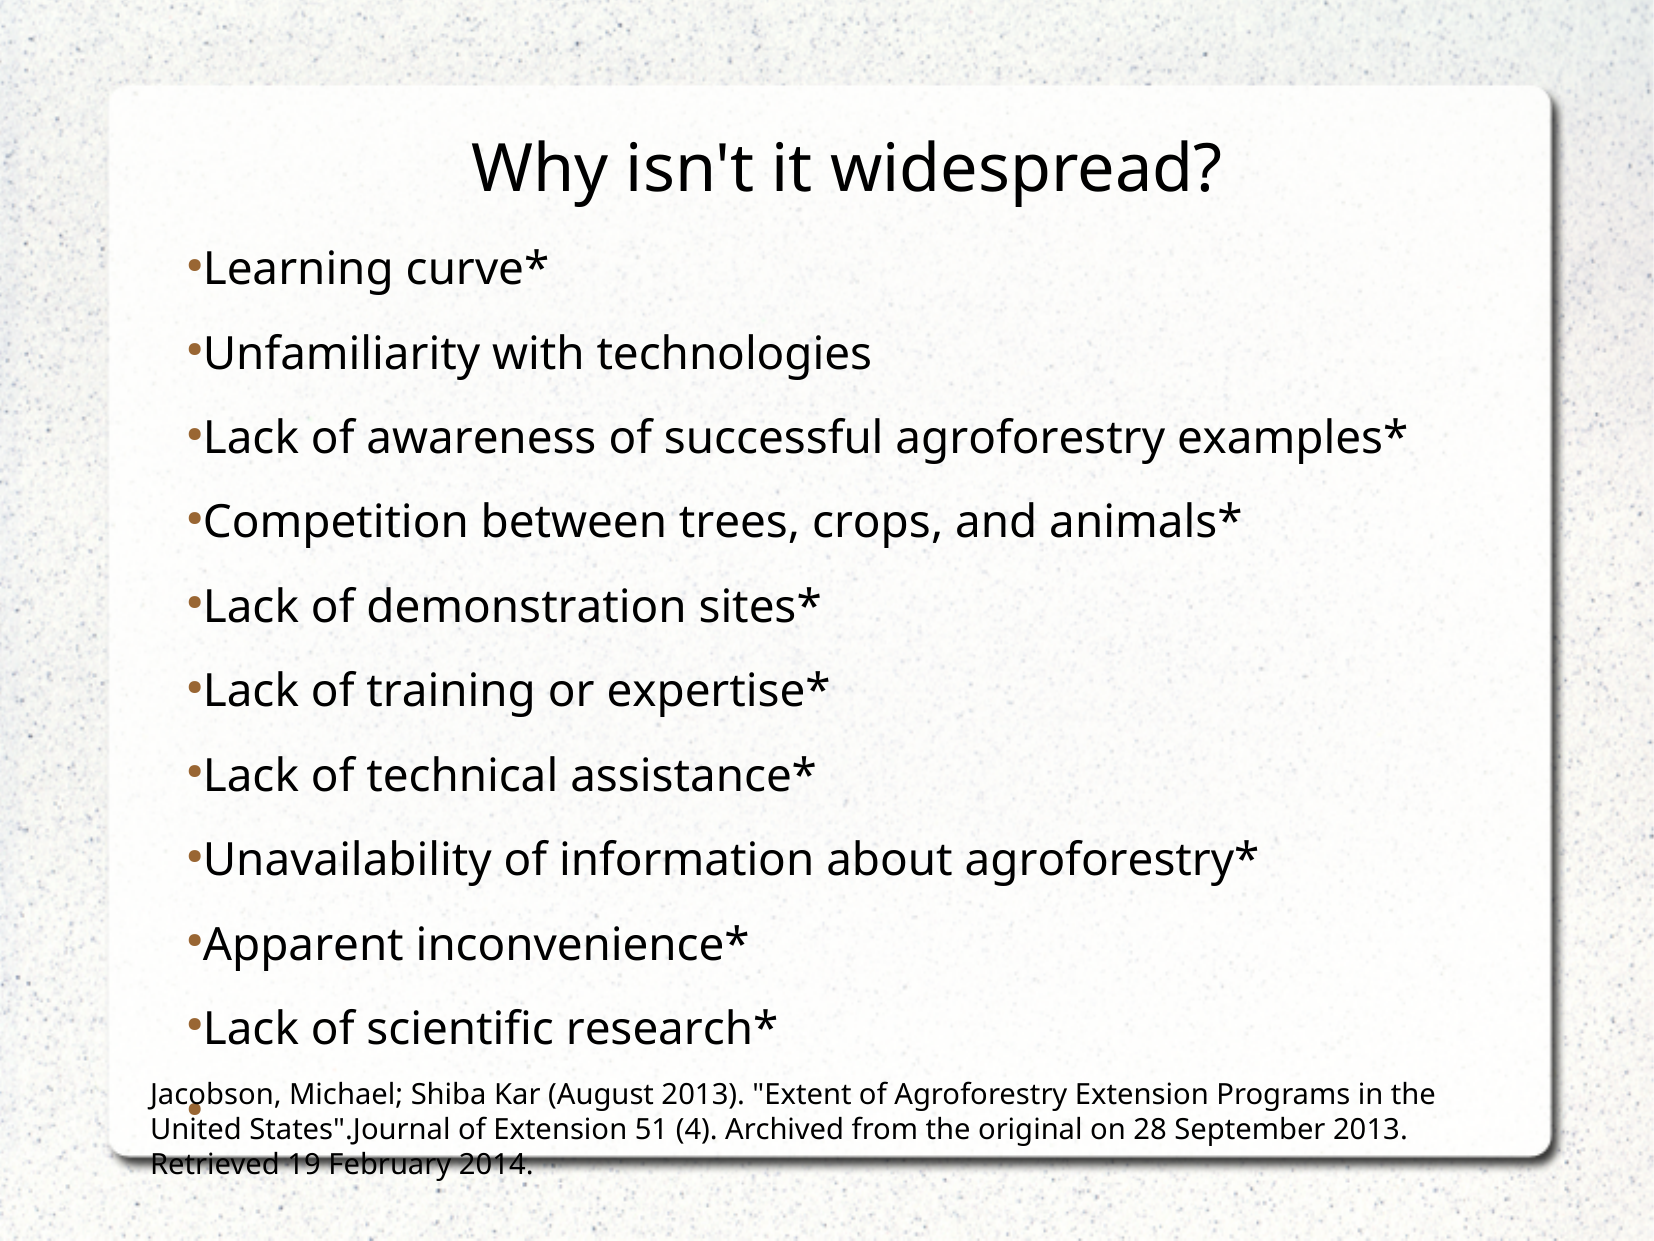

Why isn't it widespread?
# Learning curve*
Unfamiliarity with technologies
Lack of awareness of successful agroforestry examples*
Competition between trees, crops, and animals*
Lack of demonstration sites*
Lack of training or expertise*
Lack of technical assistance*
Unavailability of information about agroforestry*
Apparent inconvenience*
Lack of scientific research*
Jacobson, Michael; Shiba Kar (August 2013). "Extent of Agroforestry Extension Programs in the United States".Journal of Extension 51 (4). Archived from the original on 28 September 2013. Retrieved 19 February 2014.